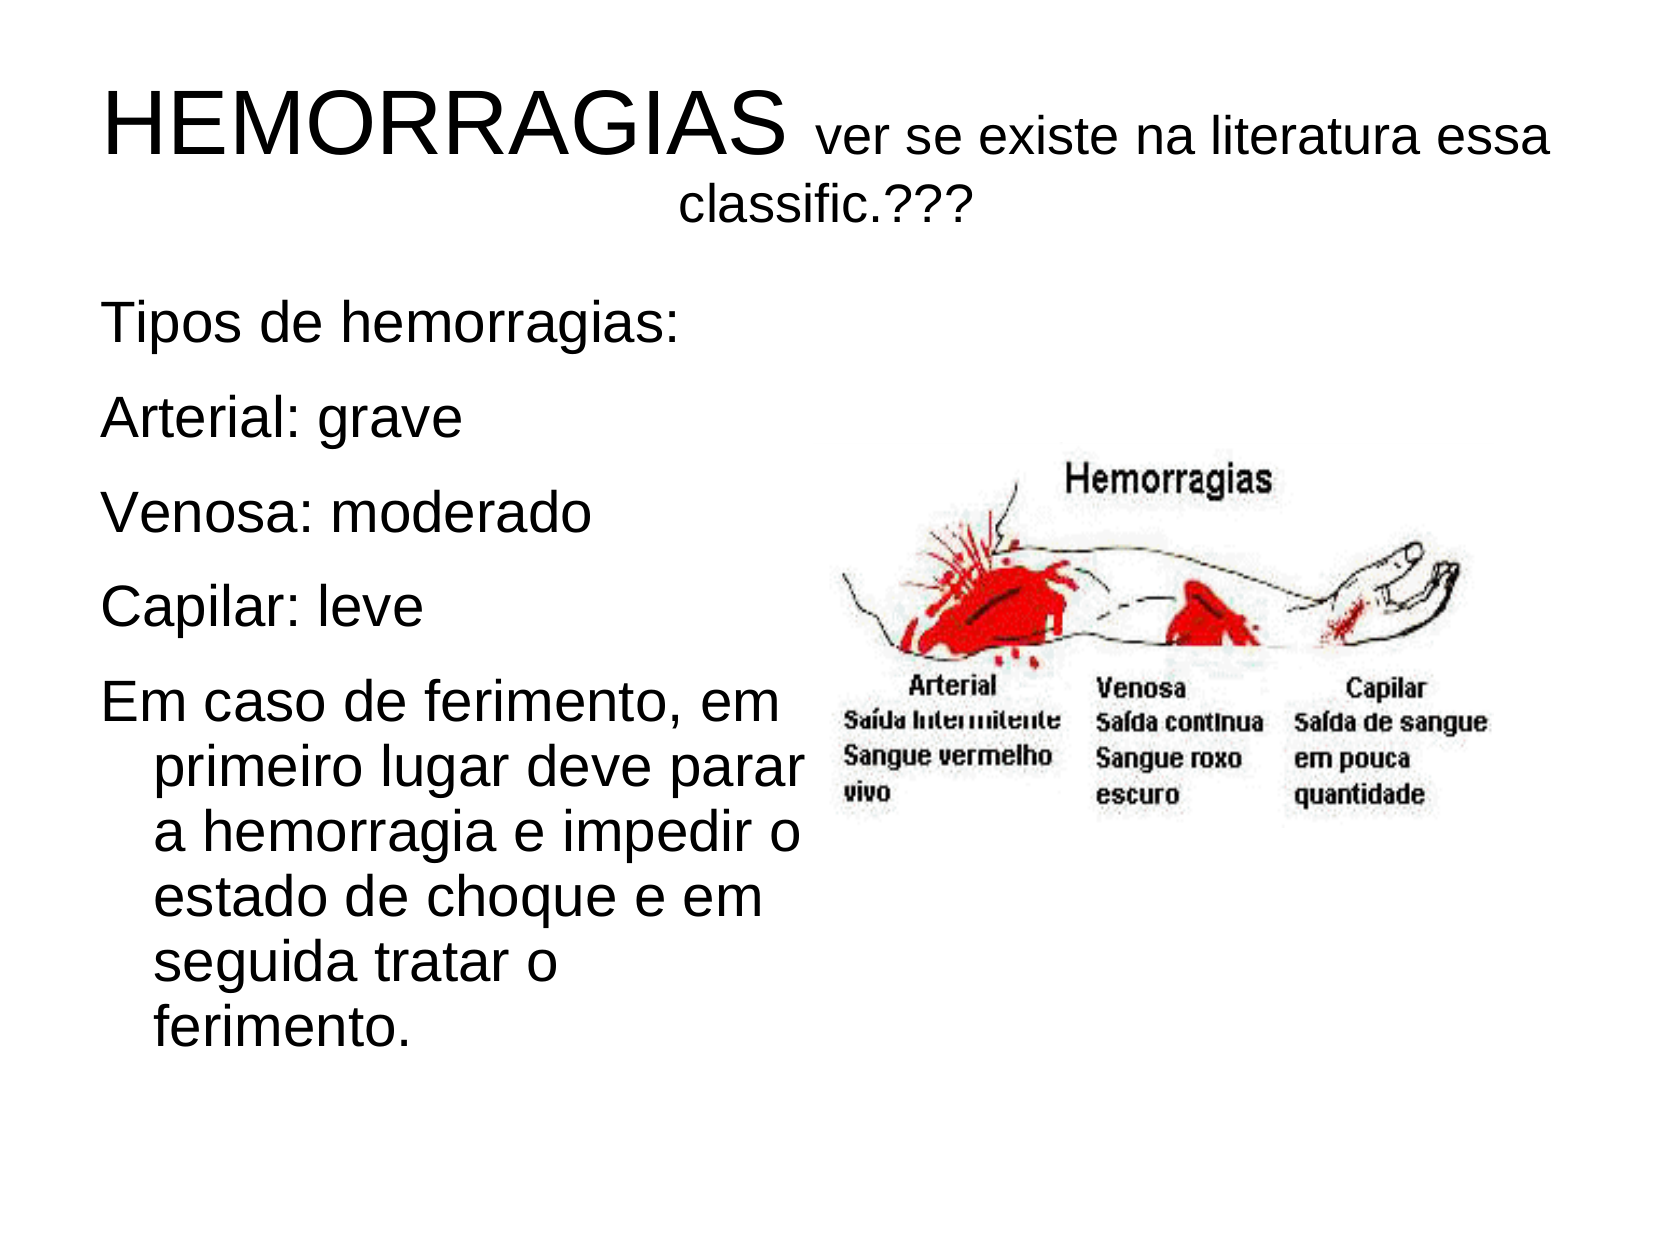

# HEMORRAGIAS ver se existe na literatura essa classific.???
Tipos de hemorragias:
Arterial: grave
Venosa: moderado
Capilar: leve
Em caso de ferimento, em primeiro lugar deve parar a hemorragia e impedir o estado de choque e em seguida tratar o ferimento.